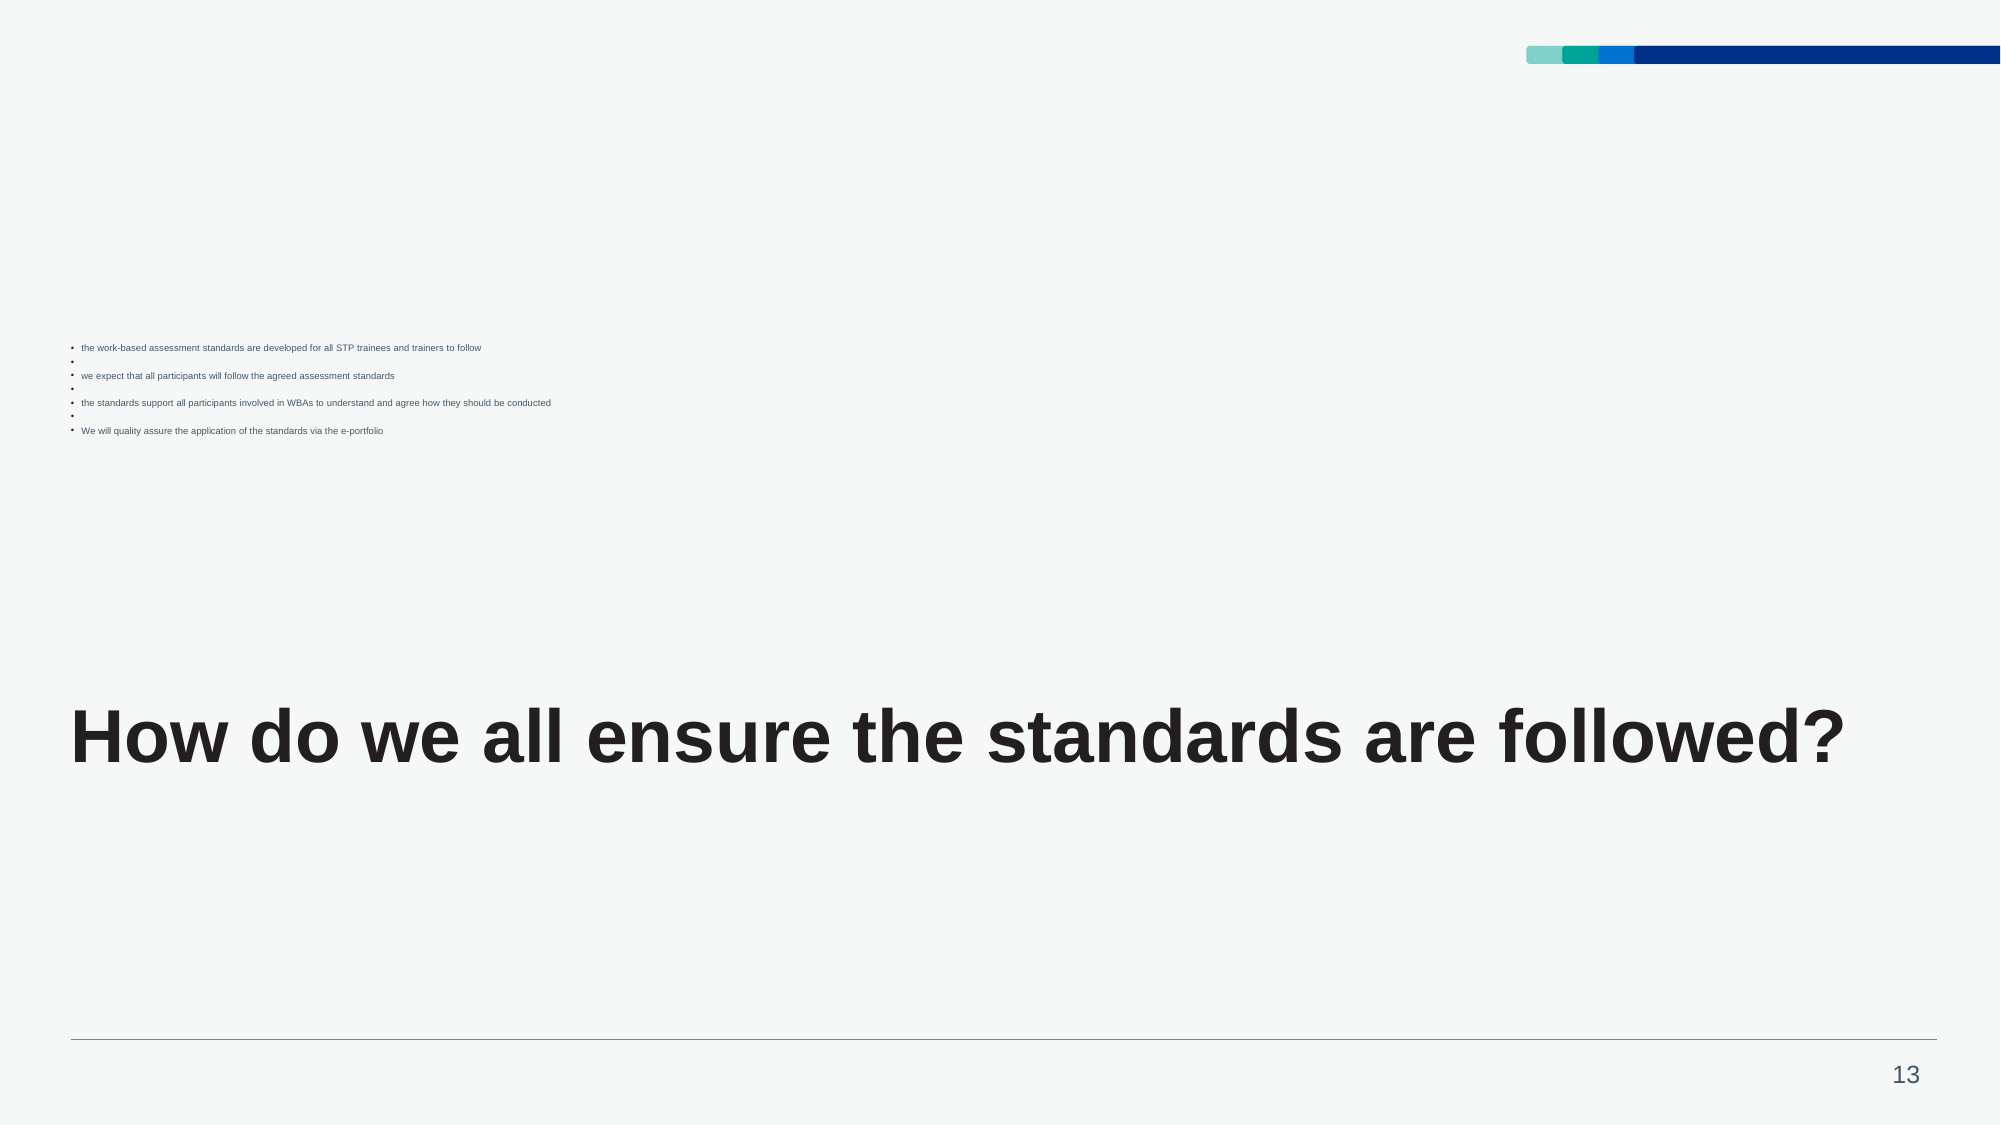

the work-based assessment standards are developed for all STP trainees and trainers to follow
we expect that all participants will follow the agreed assessment standards
the standards support all participants involved in WBAs to understand and agree how they should be conducted
We will quality assure the application of the standards via the e-portfolio
# How do we all ensure the standards are followed?